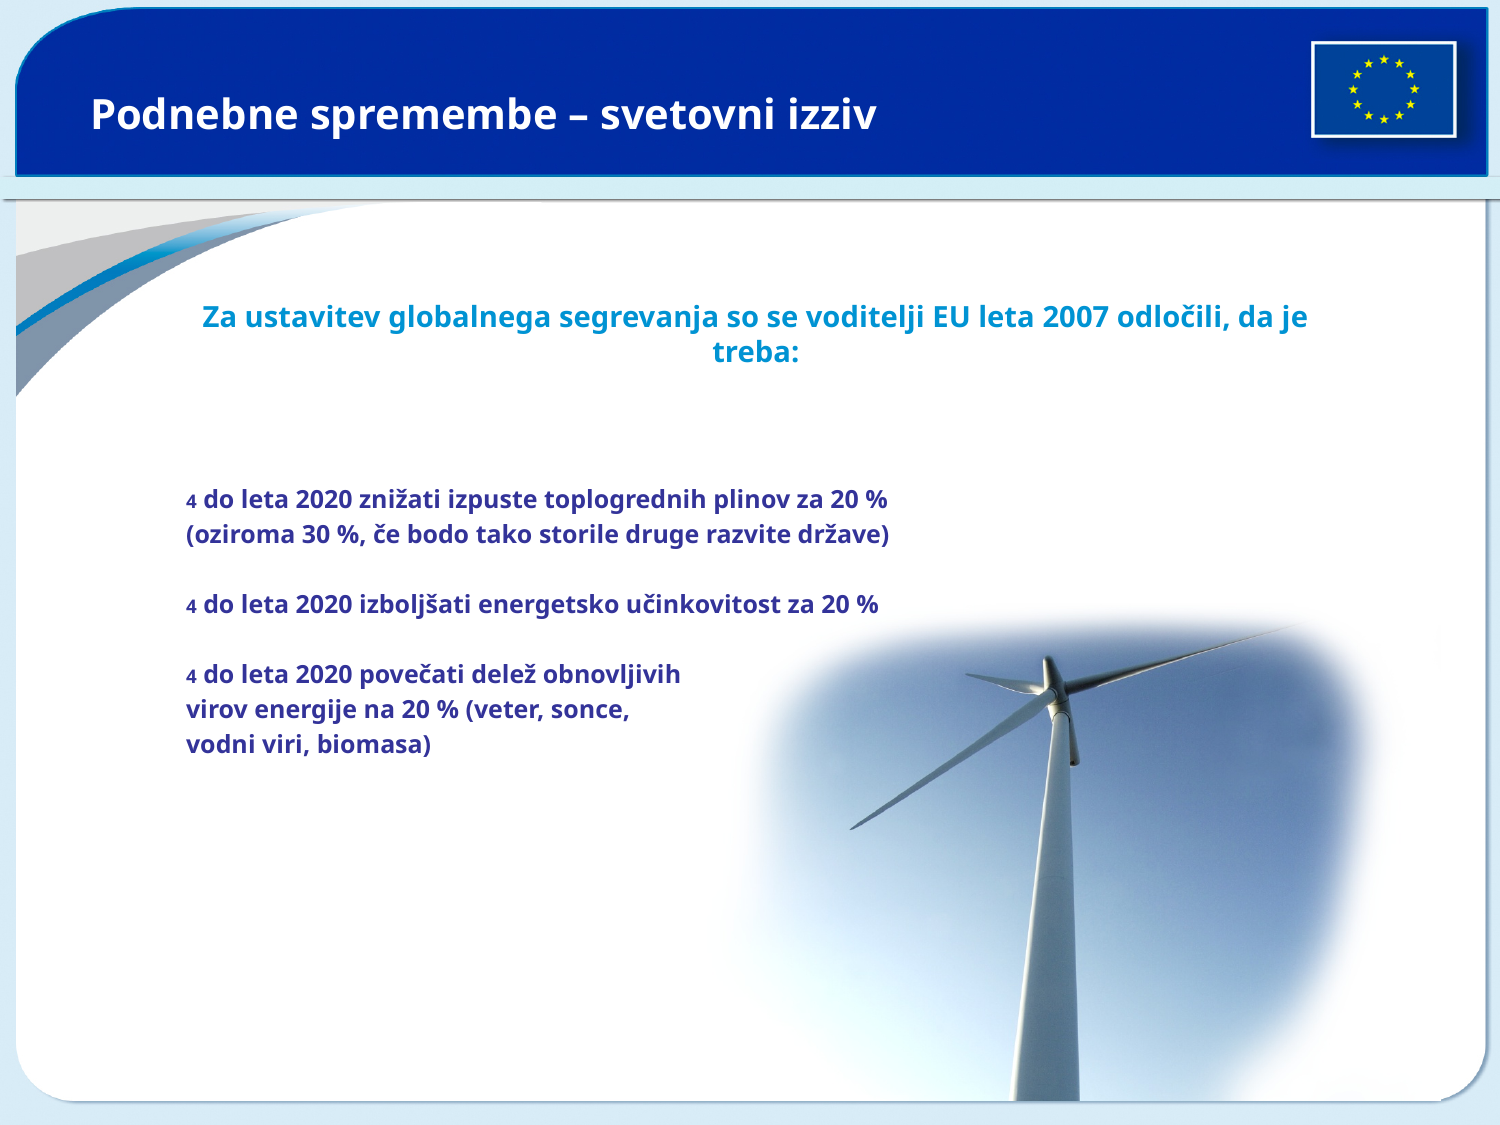

# Podnebne spremembe – svetovni izziv
Za ustavitev globalnega segrevanja so se voditelji EU leta 2007 odločili, da je treba:
4 do leta 2020 znižati izpuste toplogrednih plinov za 20 %
(oziroma 30 %, če bodo tako storile druge razvite države)
4 do leta 2020 izboljšati energetsko učinkovitost za 20 %
4 do leta 2020 povečati delež obnovljivih
virov energije na 20 % (veter, sonce,
vodni viri, biomasa)